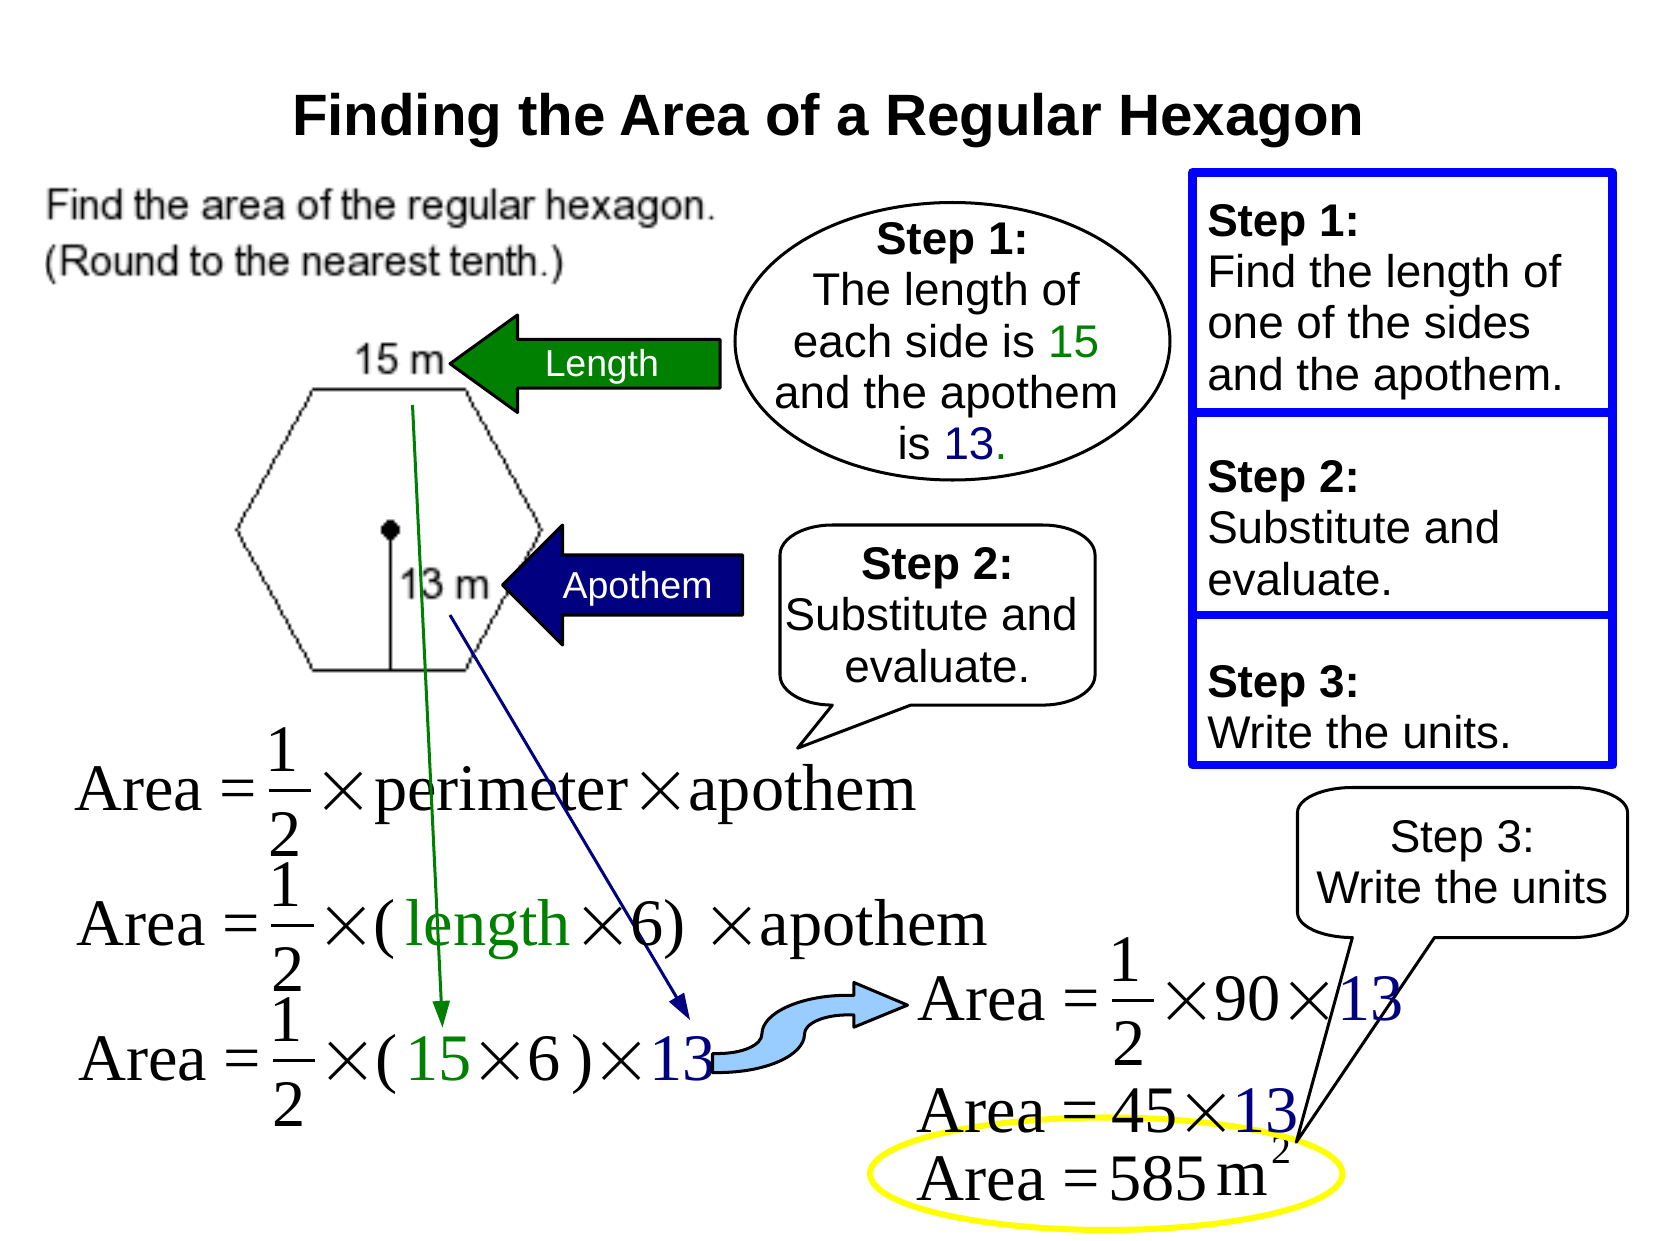

Finding the Area of a Regular Hexagon
Step 1:
Find the length of one of the sides and the apothem.
Step 2:
Substitute and evaluate.
Step 3:
Write the units.
Step 1:
The length of
each side is 15
and the apothem
is 13.
Length
Apothem
Step 2:
Substitute and
evaluate.
Step 3:
Write the units